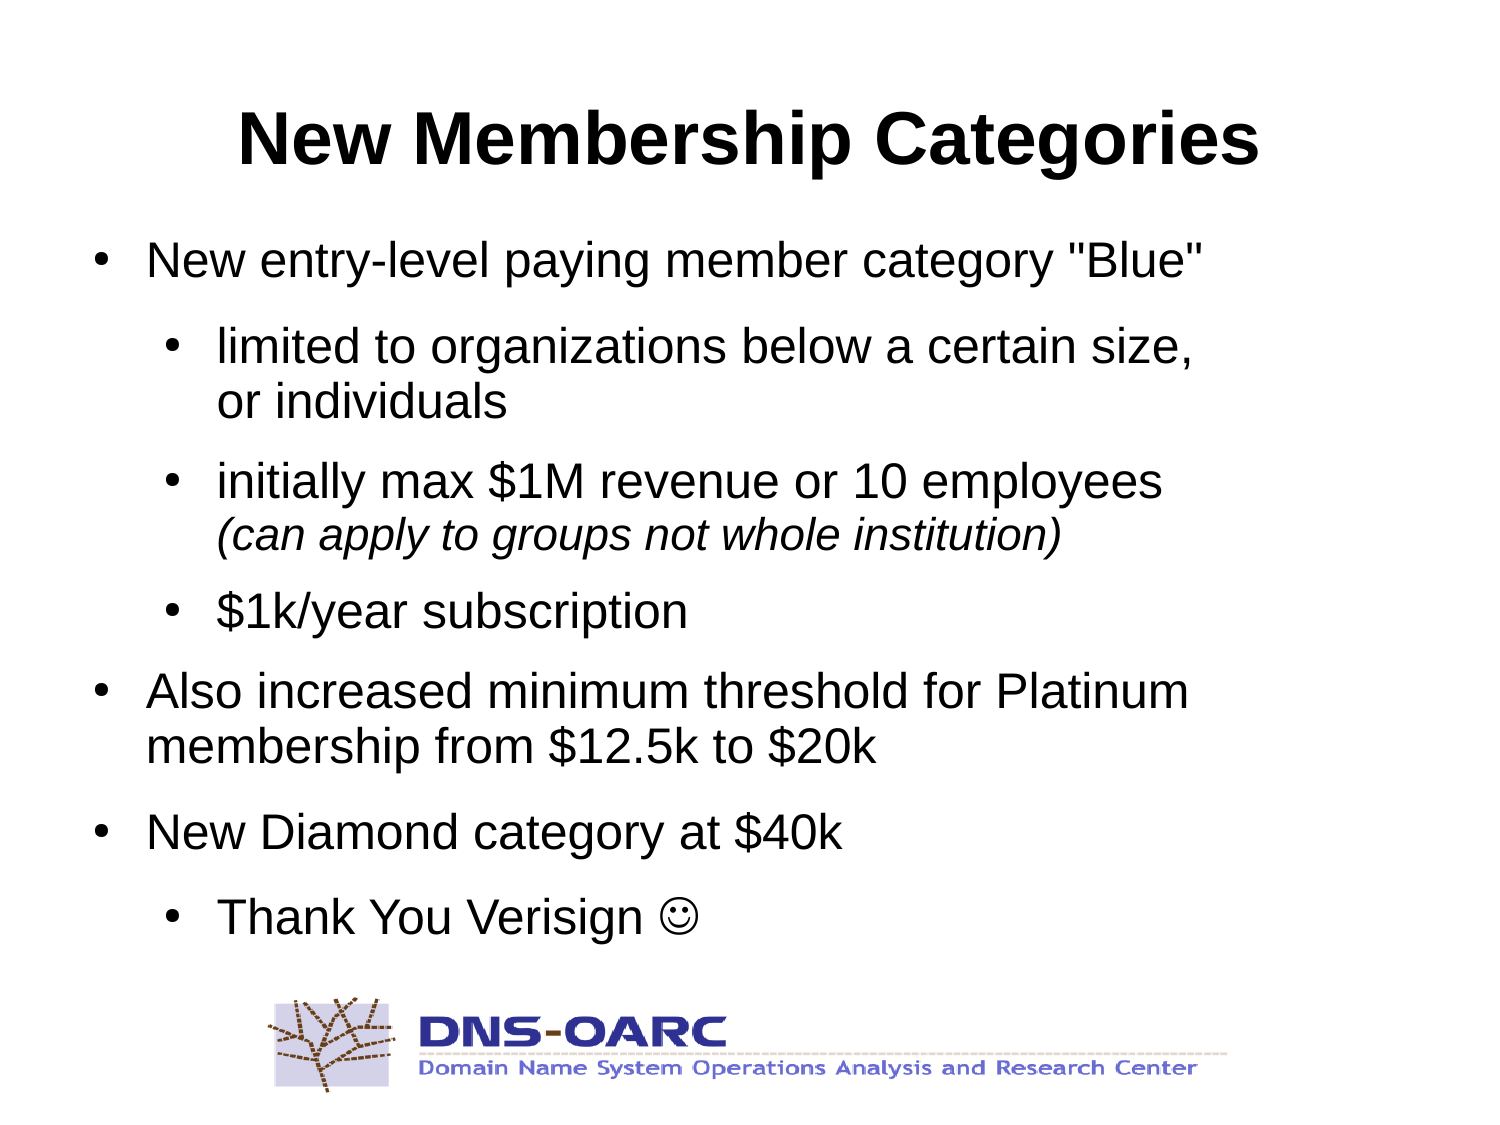

# New Membership Categories
New entry-level paying member category "Blue"
limited to organizations below a certain size,
or individuals
initially max $1M revenue or 10 employees
(can apply to groups not whole institution)
$1k/year subscription
Also increased minimum threshold for Platinum membership from $12.5k to $20k
New Diamond category at $40k
Thank You Verisign ☺